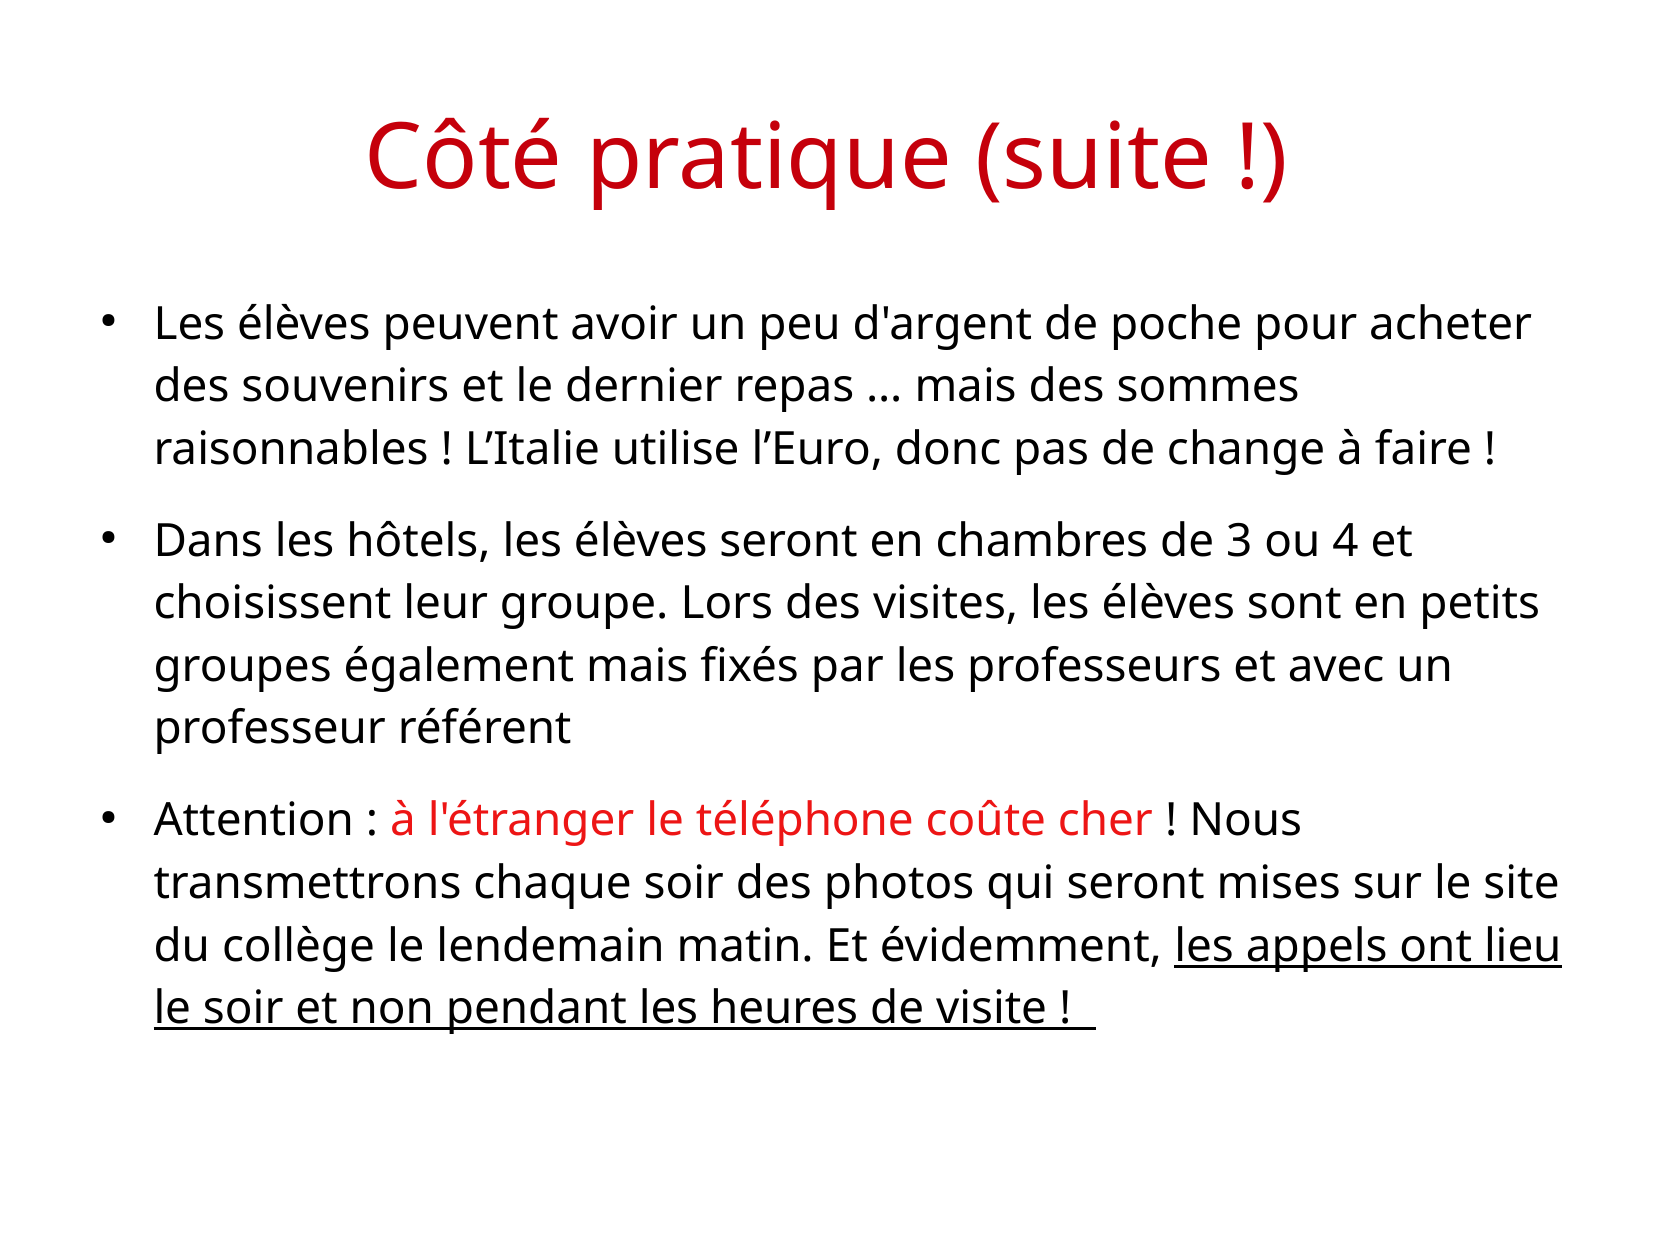

# Côté pratique (suite !)
Les élèves peuvent avoir un peu d'argent de poche pour acheter des souvenirs et le dernier repas … mais des sommes raisonnables ! L’Italie utilise l’Euro, donc pas de change à faire !
Dans les hôtels, les élèves seront en chambres de 3 ou 4 et choisissent leur groupe. Lors des visites, les élèves sont en petits groupes également mais fixés par les professeurs et avec un professeur référent
Attention : à l'étranger le téléphone coûte cher ! Nous transmettrons chaque soir des photos qui seront mises sur le site du collège le lendemain matin. Et évidemment, les appels ont lieu le soir et non pendant les heures de visite !